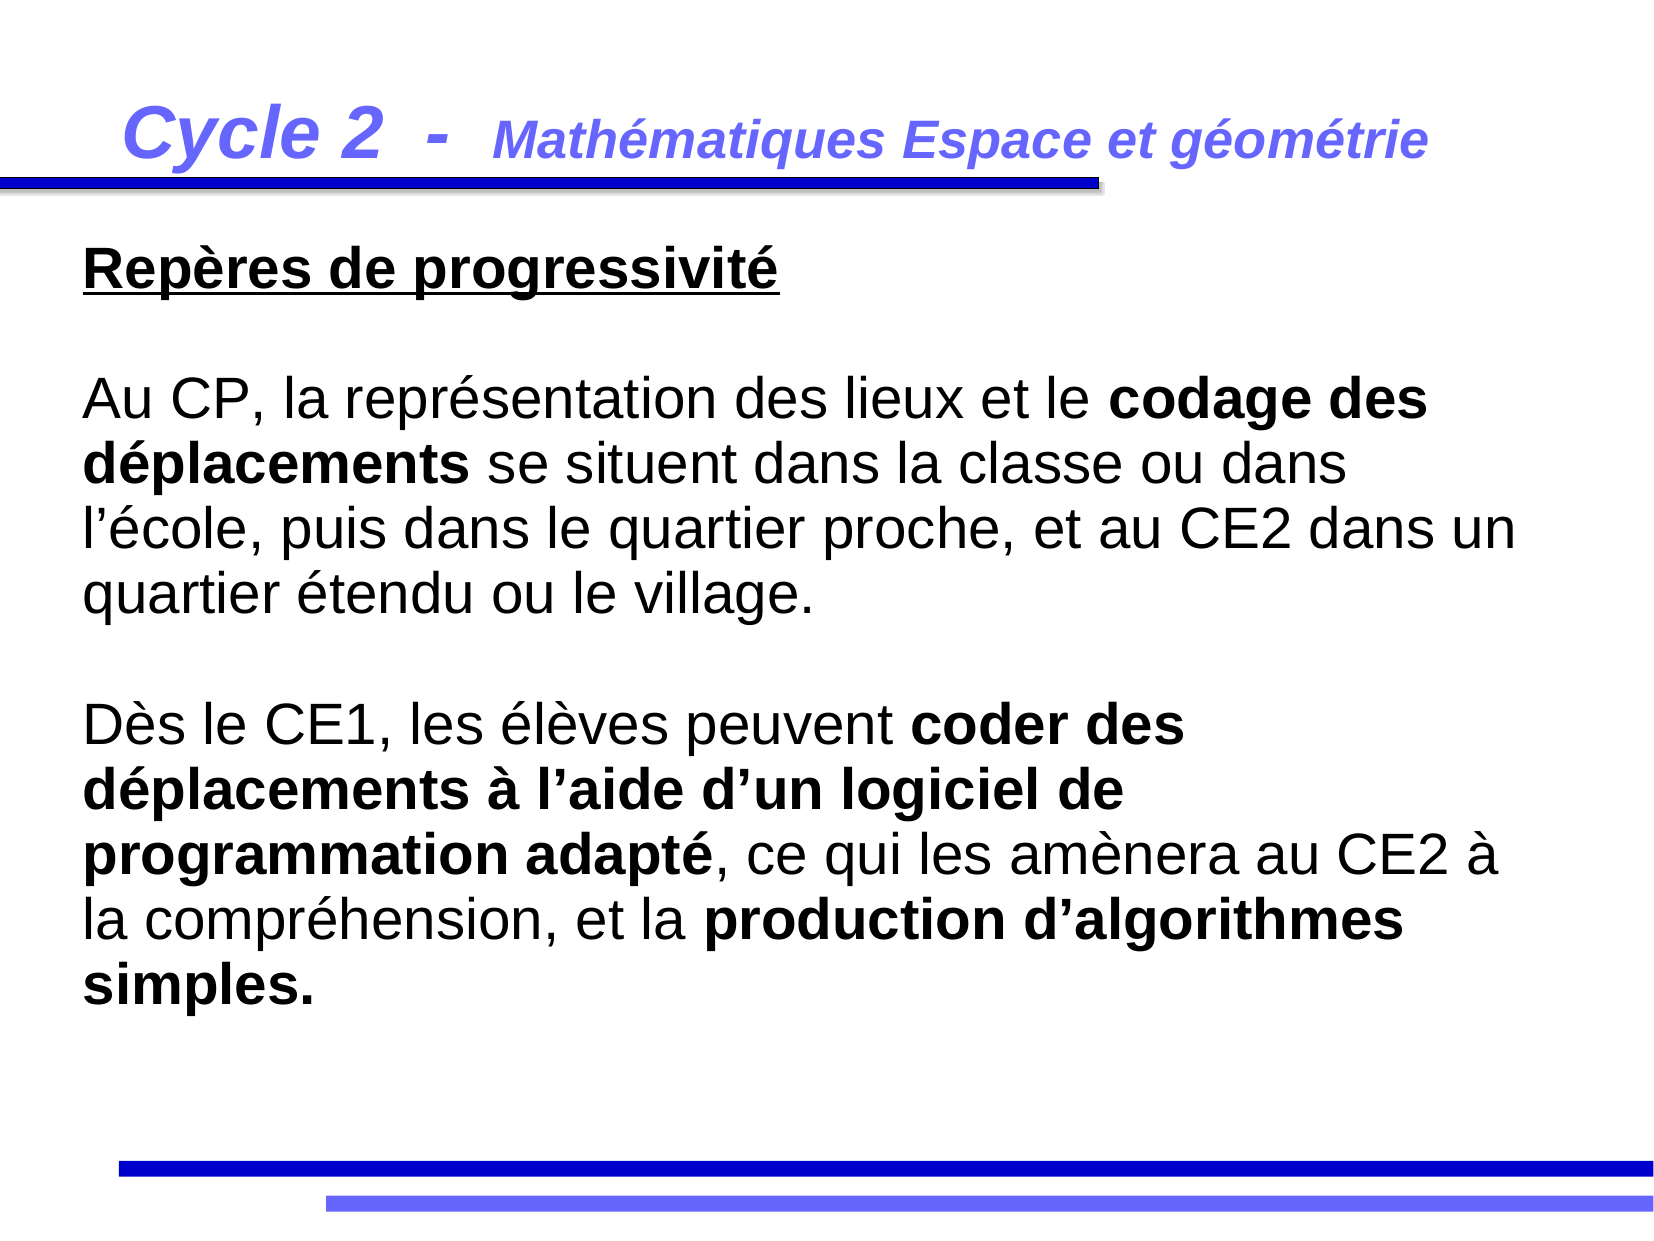

# Cycle 2 - Mathématiques Espace et géométrie
Repères de progressivité
Au CP, la représentation des lieux et le codage des déplacements se situent dans la classe ou dans l’école, puis dans le quartier proche, et au CE2 dans un quartier étendu ou le village.
Dès le CE1, les élèves peuvent coder des déplacements à l’aide d’un logiciel de programmation adapté, ce qui les amènera au CE2 à la compréhension, et la production d’algorithmes simples.